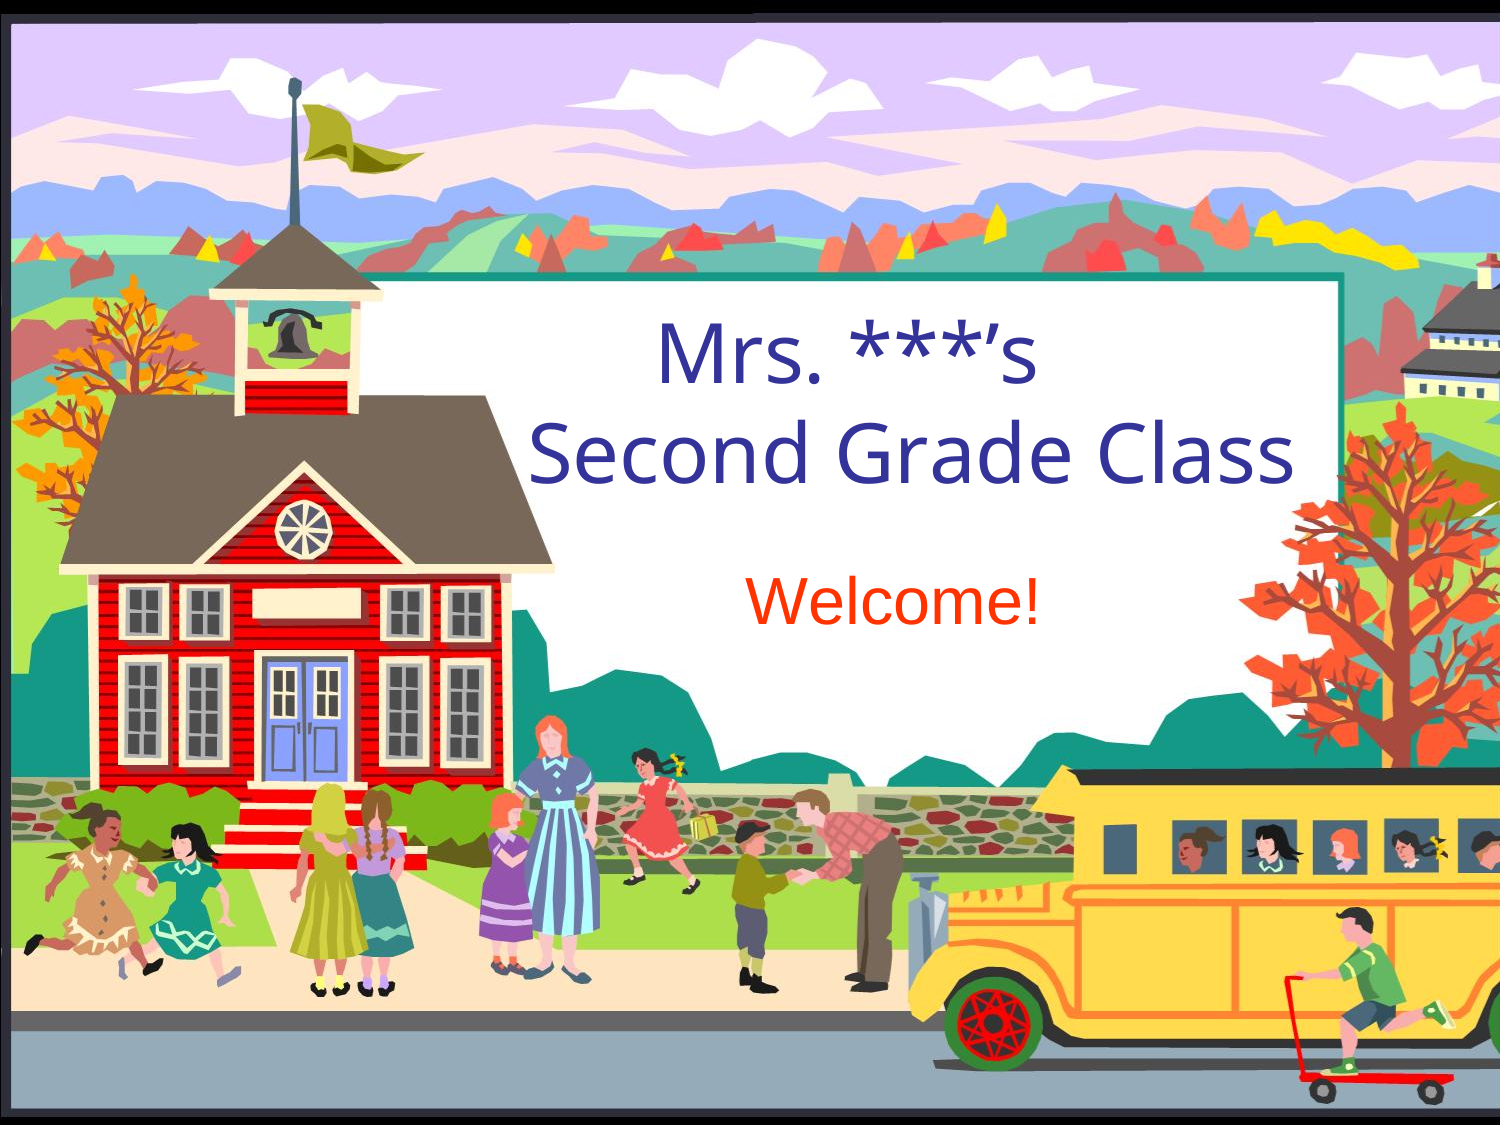

# Mrs. ***’s Second Grade Class
Welcome!